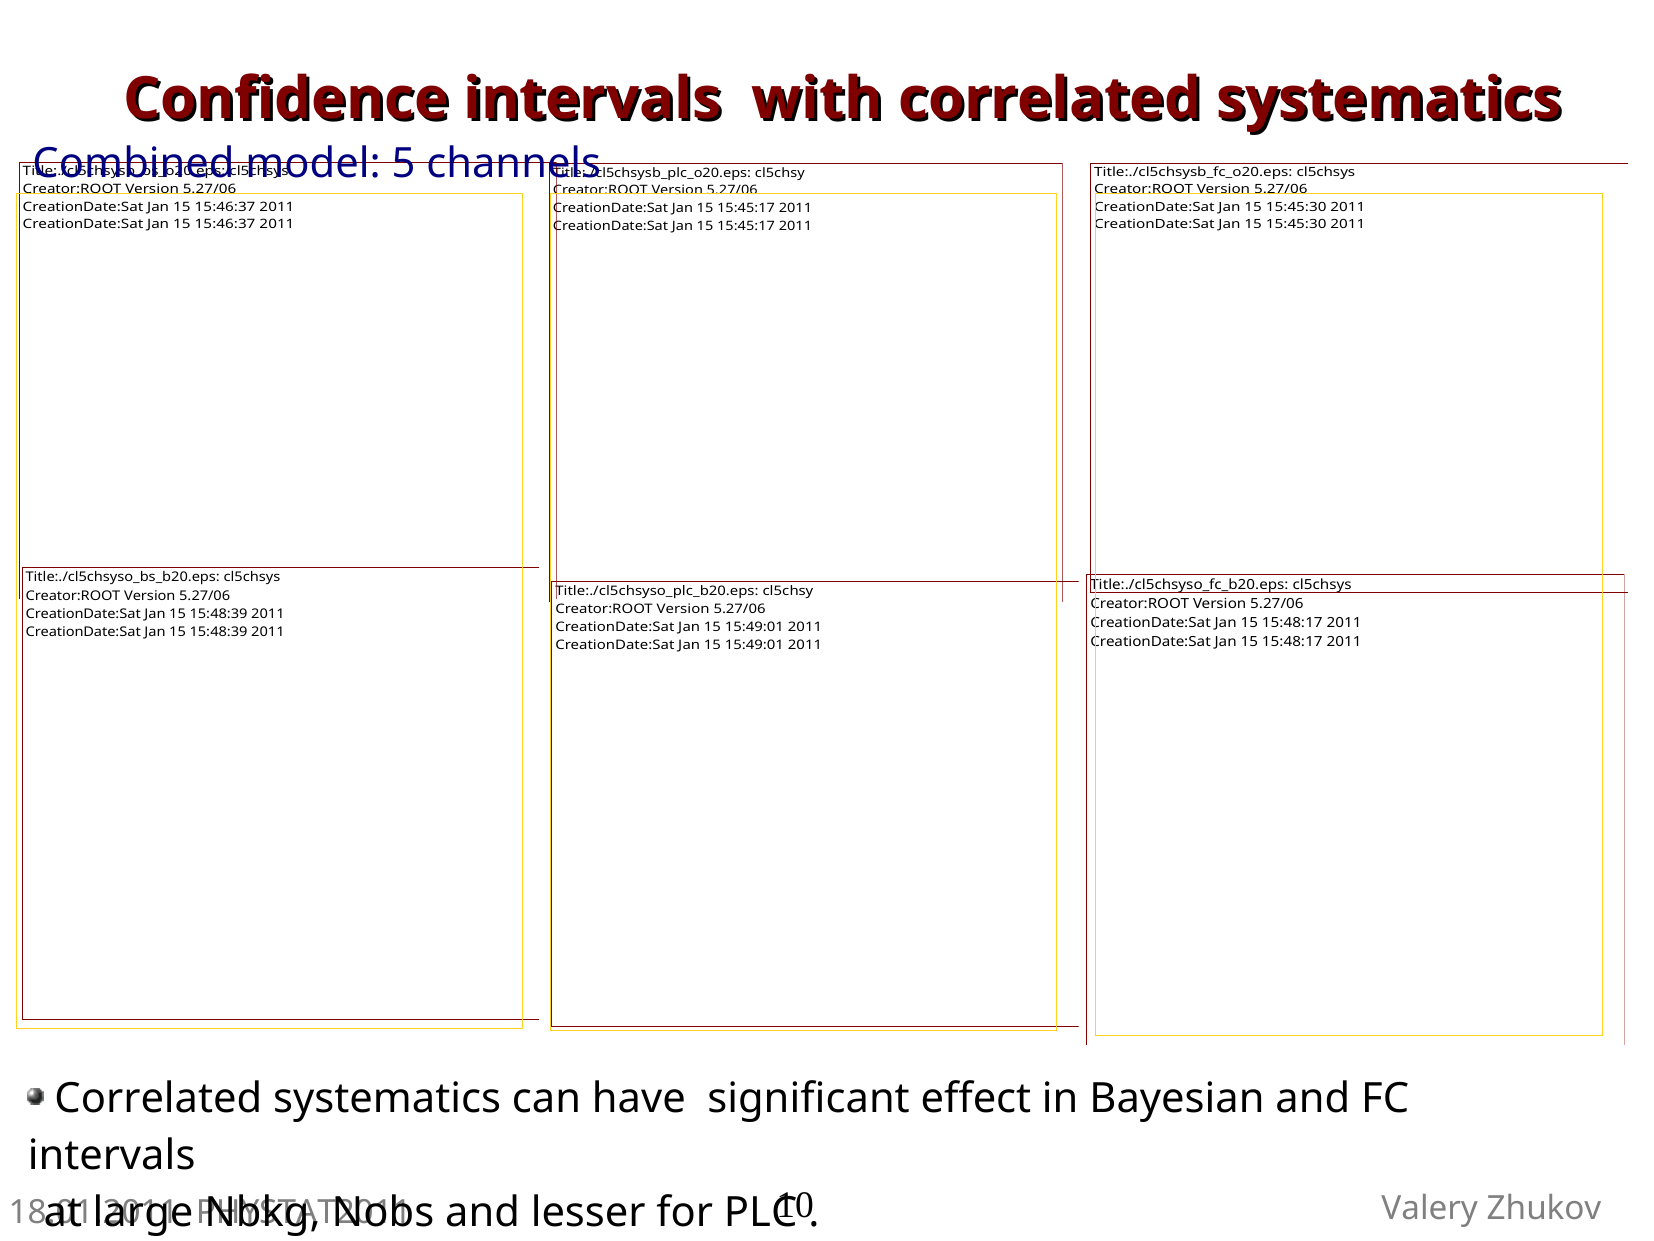

# Confidence intervals with correlated systematics
Combined model: 5 channels
 Correlated systematics can have significant effect in Bayesian and FC intervals
at large Nbkg, Nobs and lesser for PLC .